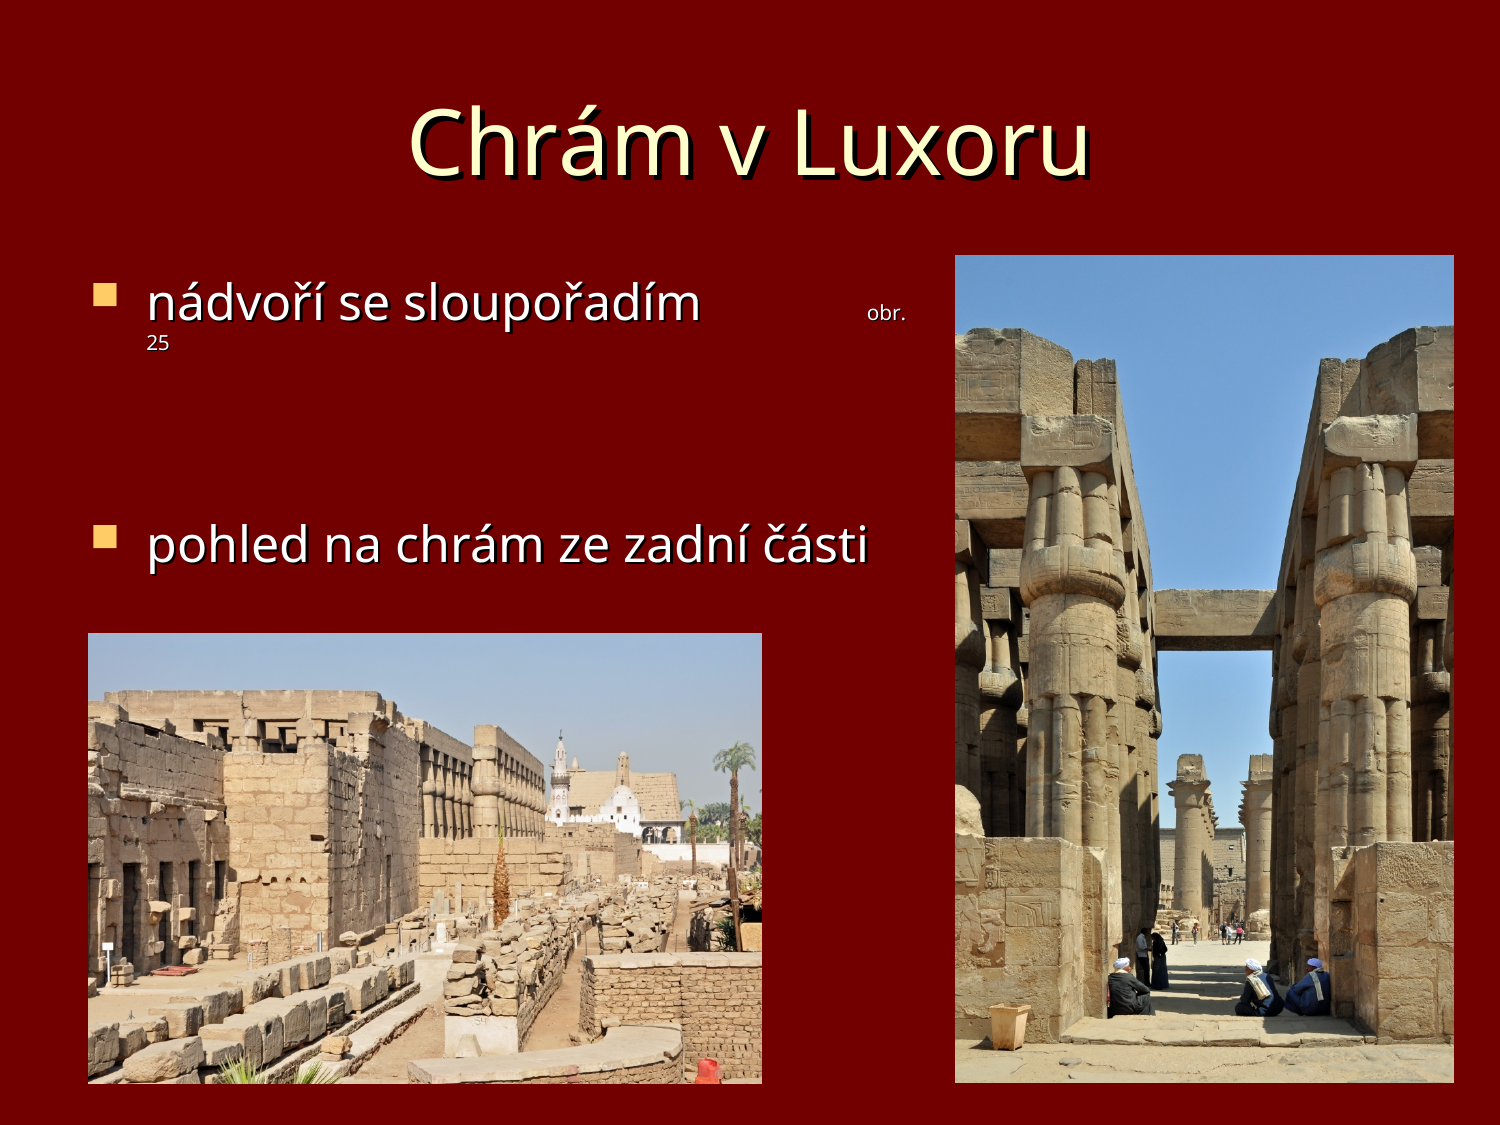

# Chrám v Luxoru
nádvoří se sloupořadím obr. 25
pohled na chrám ze zadní části
obr. 26